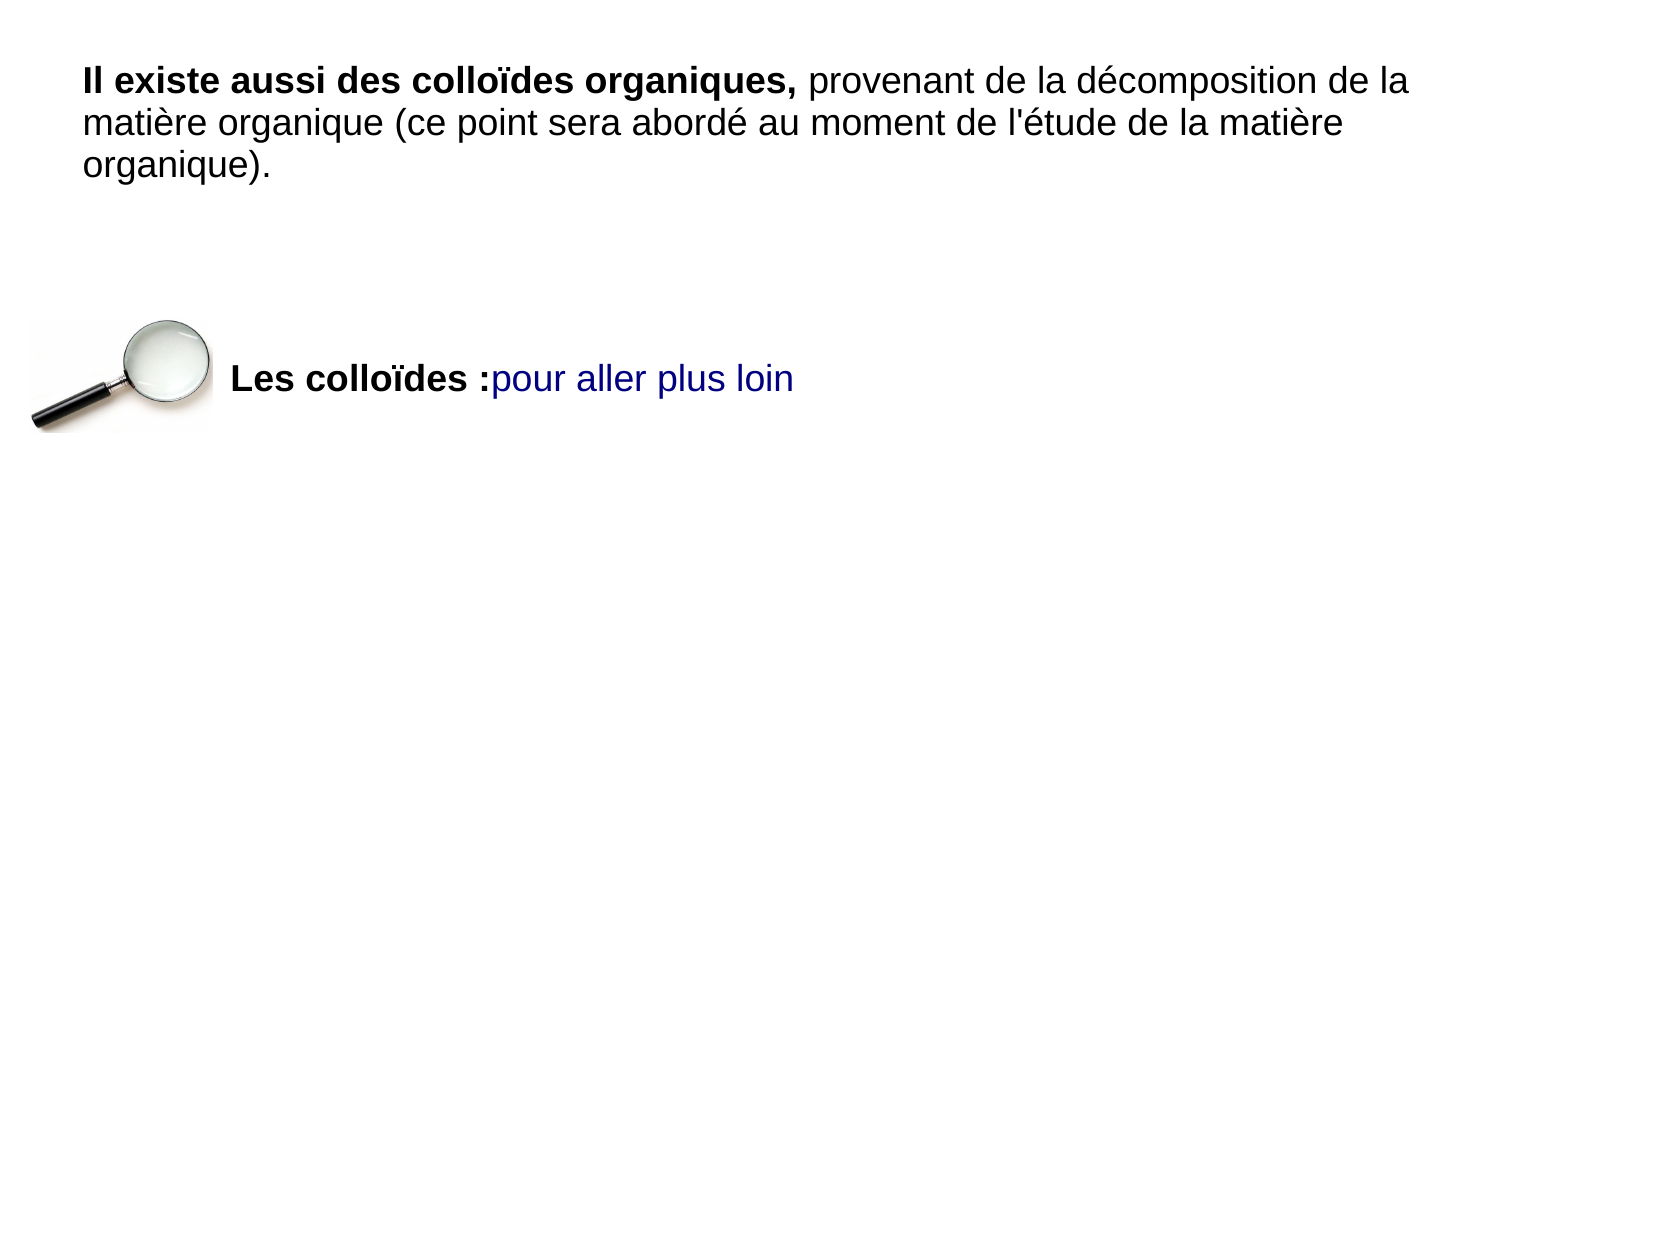

# Il existe aussi des colloïdes organiques, provenant de la décomposition de la matière organique (ce point sera abordé au moment de l'étude de la matière organique).
 		Les colloïdes :pour aller plus loin